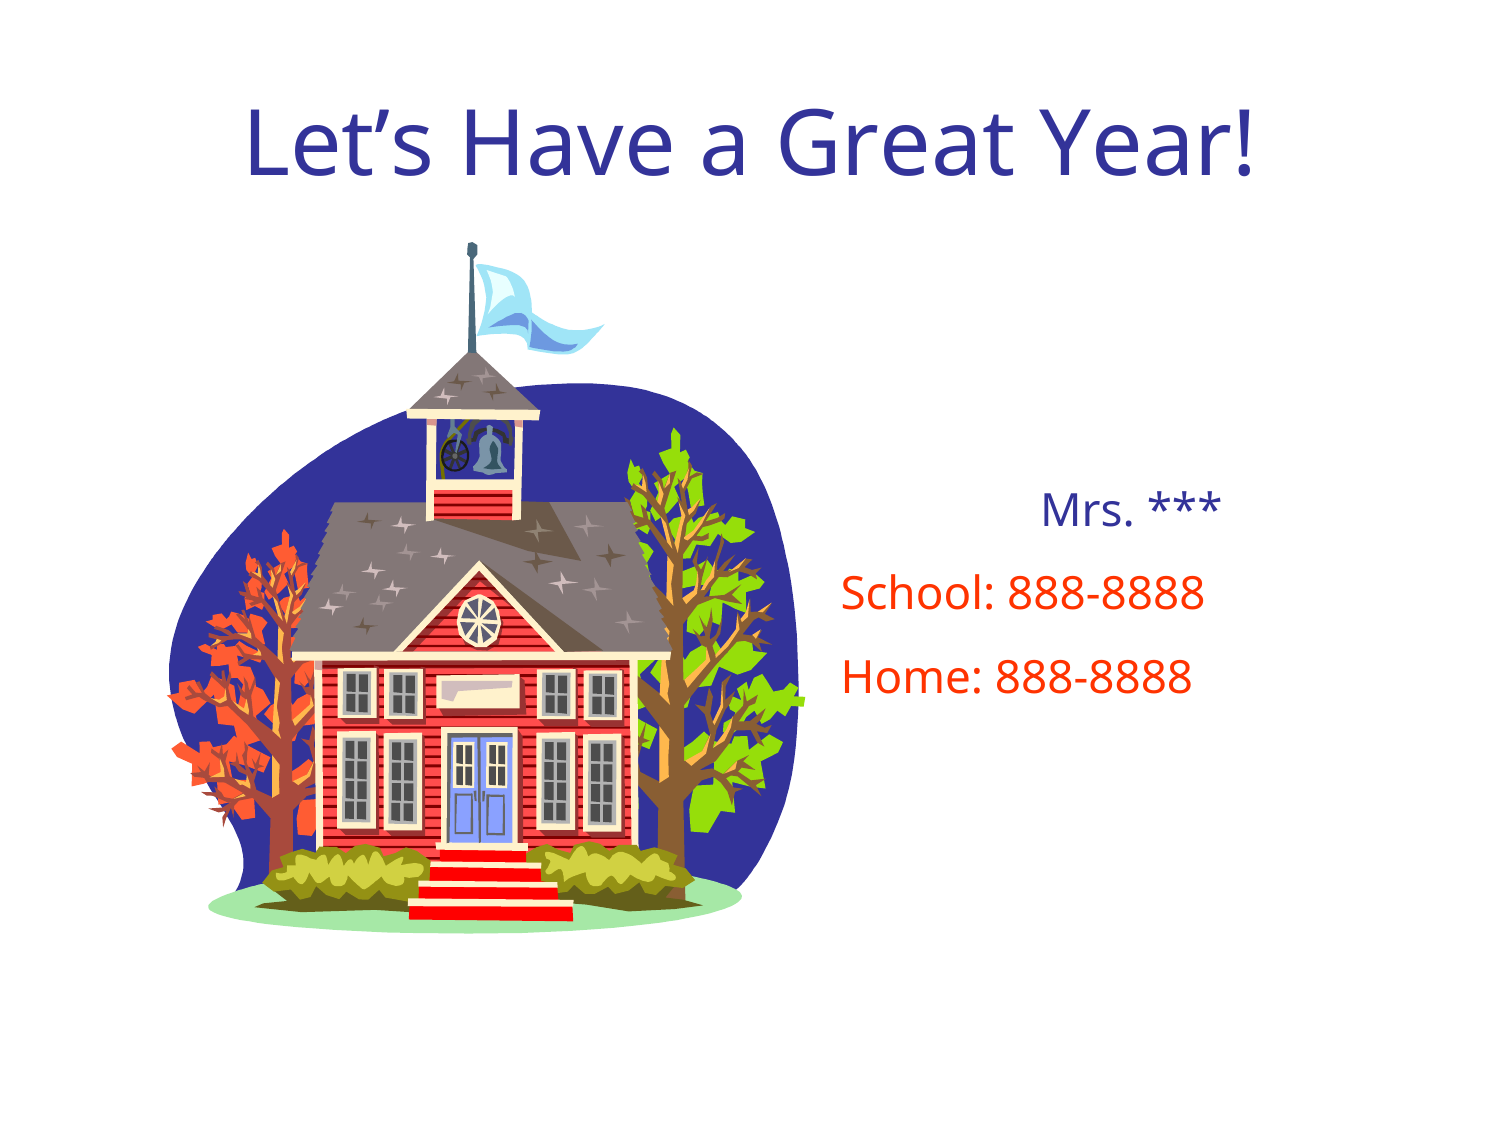

# Let’s Have a Great Year!
Mrs. ***
School: 888-8888
Home: 888-8888